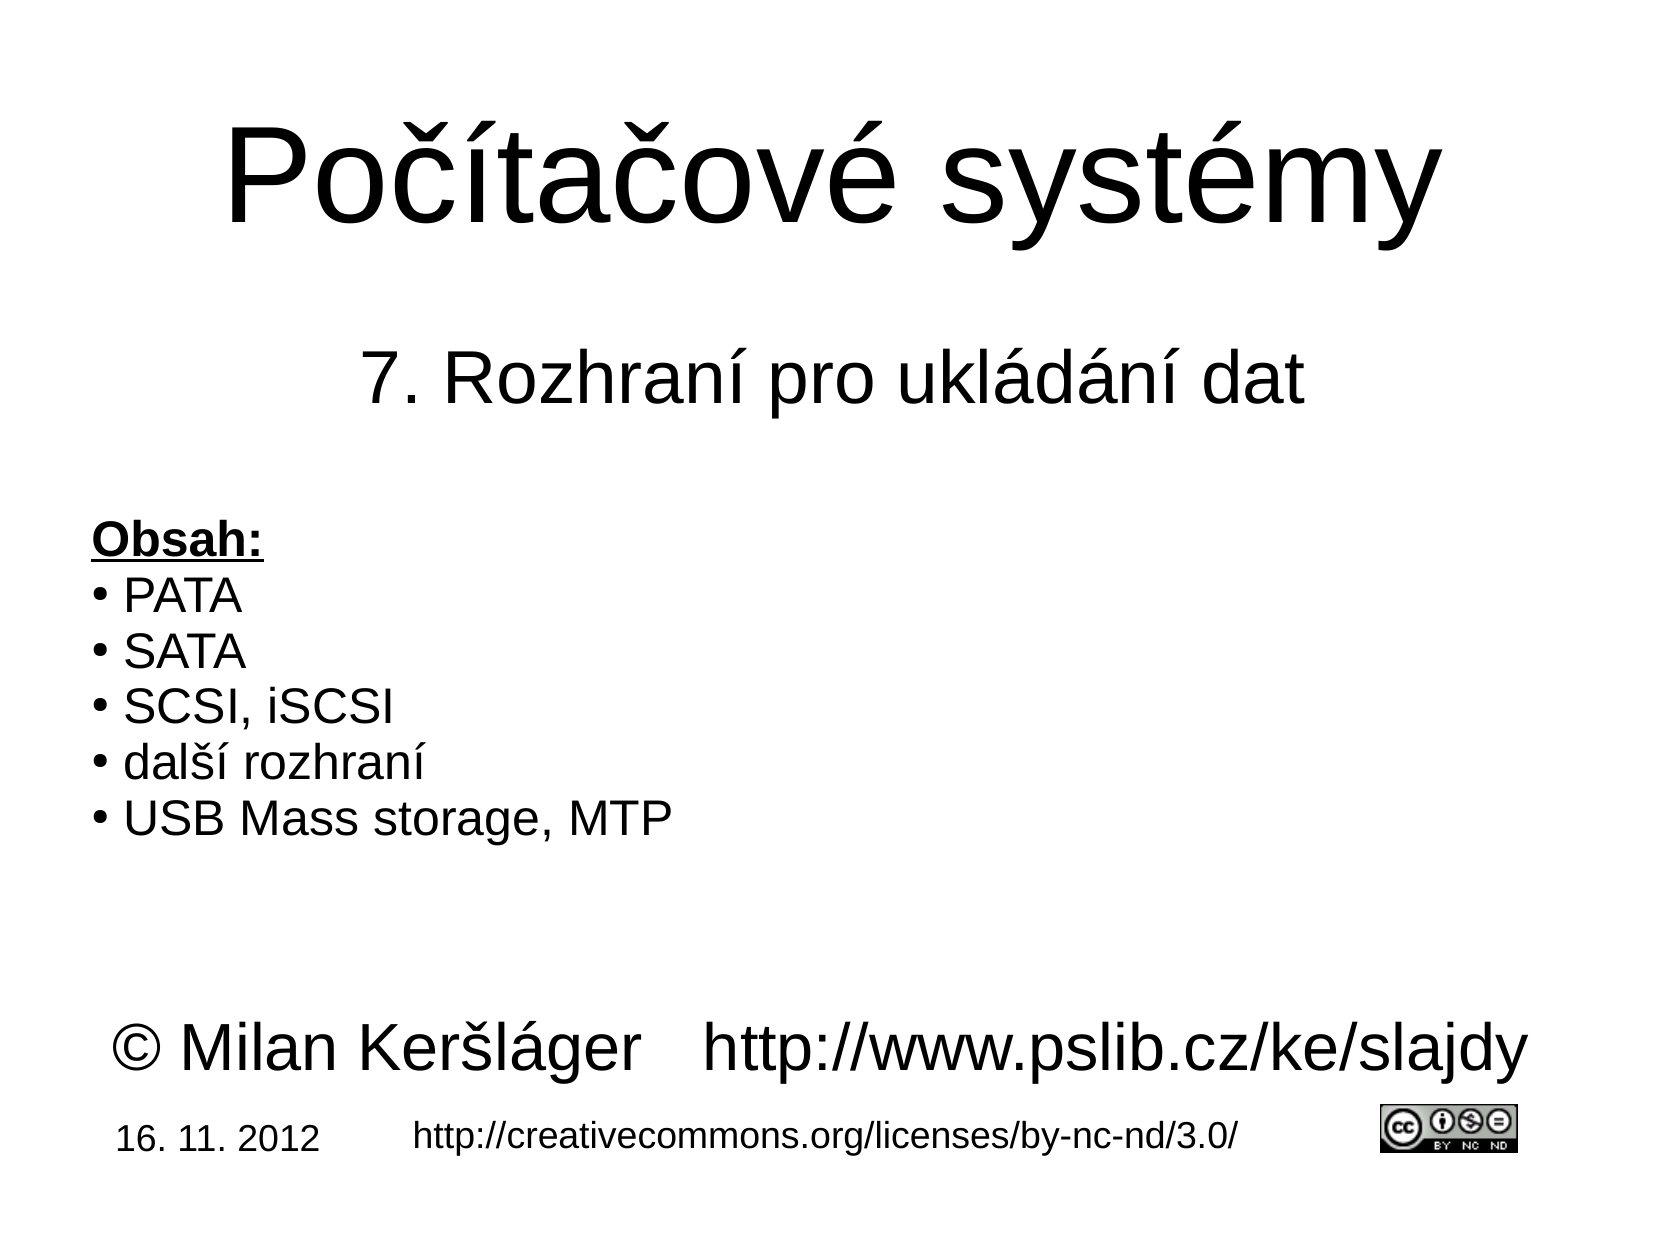

# Počítačové systémy 7. Rozhraní pro ukládání dat
Obsah:
 PATA
 SATA
 SCSI, iSCSI
 další rozhraní
 USB Mass storage, MTP
© Milan Keršláger	http://www.pslib.cz/ke/slajdy
http://creativecommons.org/licenses/by-nc-nd/3.0/
16. 11. 2012